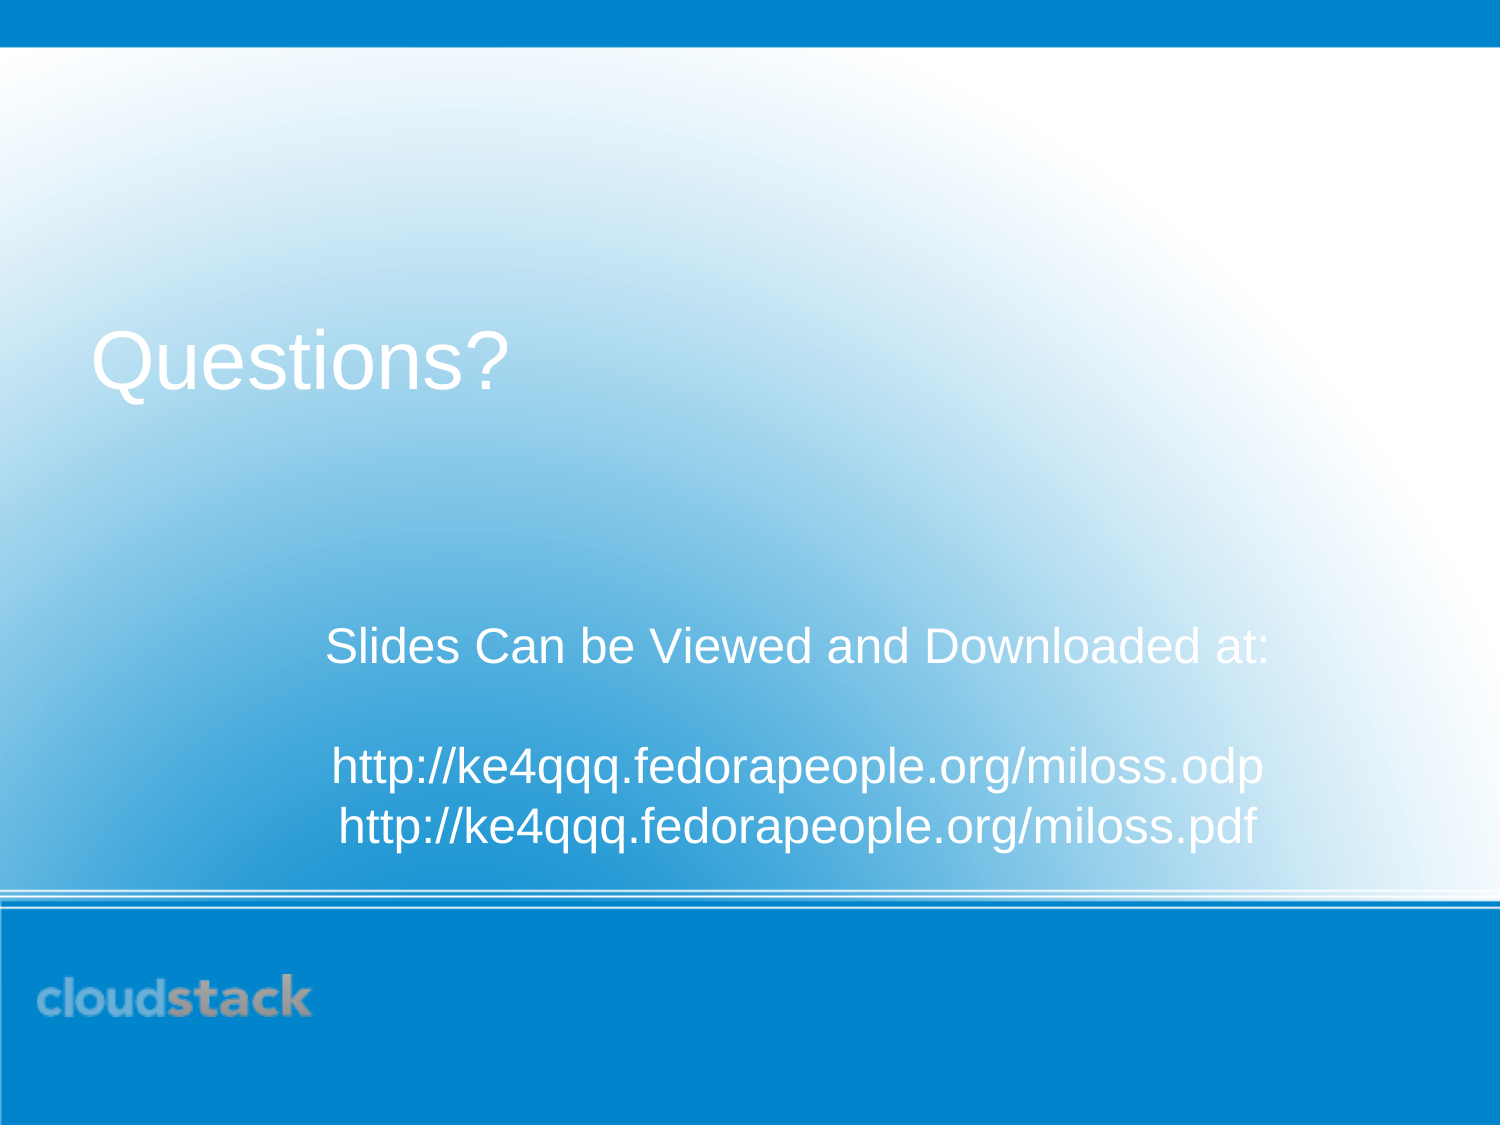

Questions?
# Slides Can be Viewed and Downloaded at: http://ke4qqq.fedorapeople.org/miloss.odp http://ke4qqq.fedorapeople.org/miloss.pdf